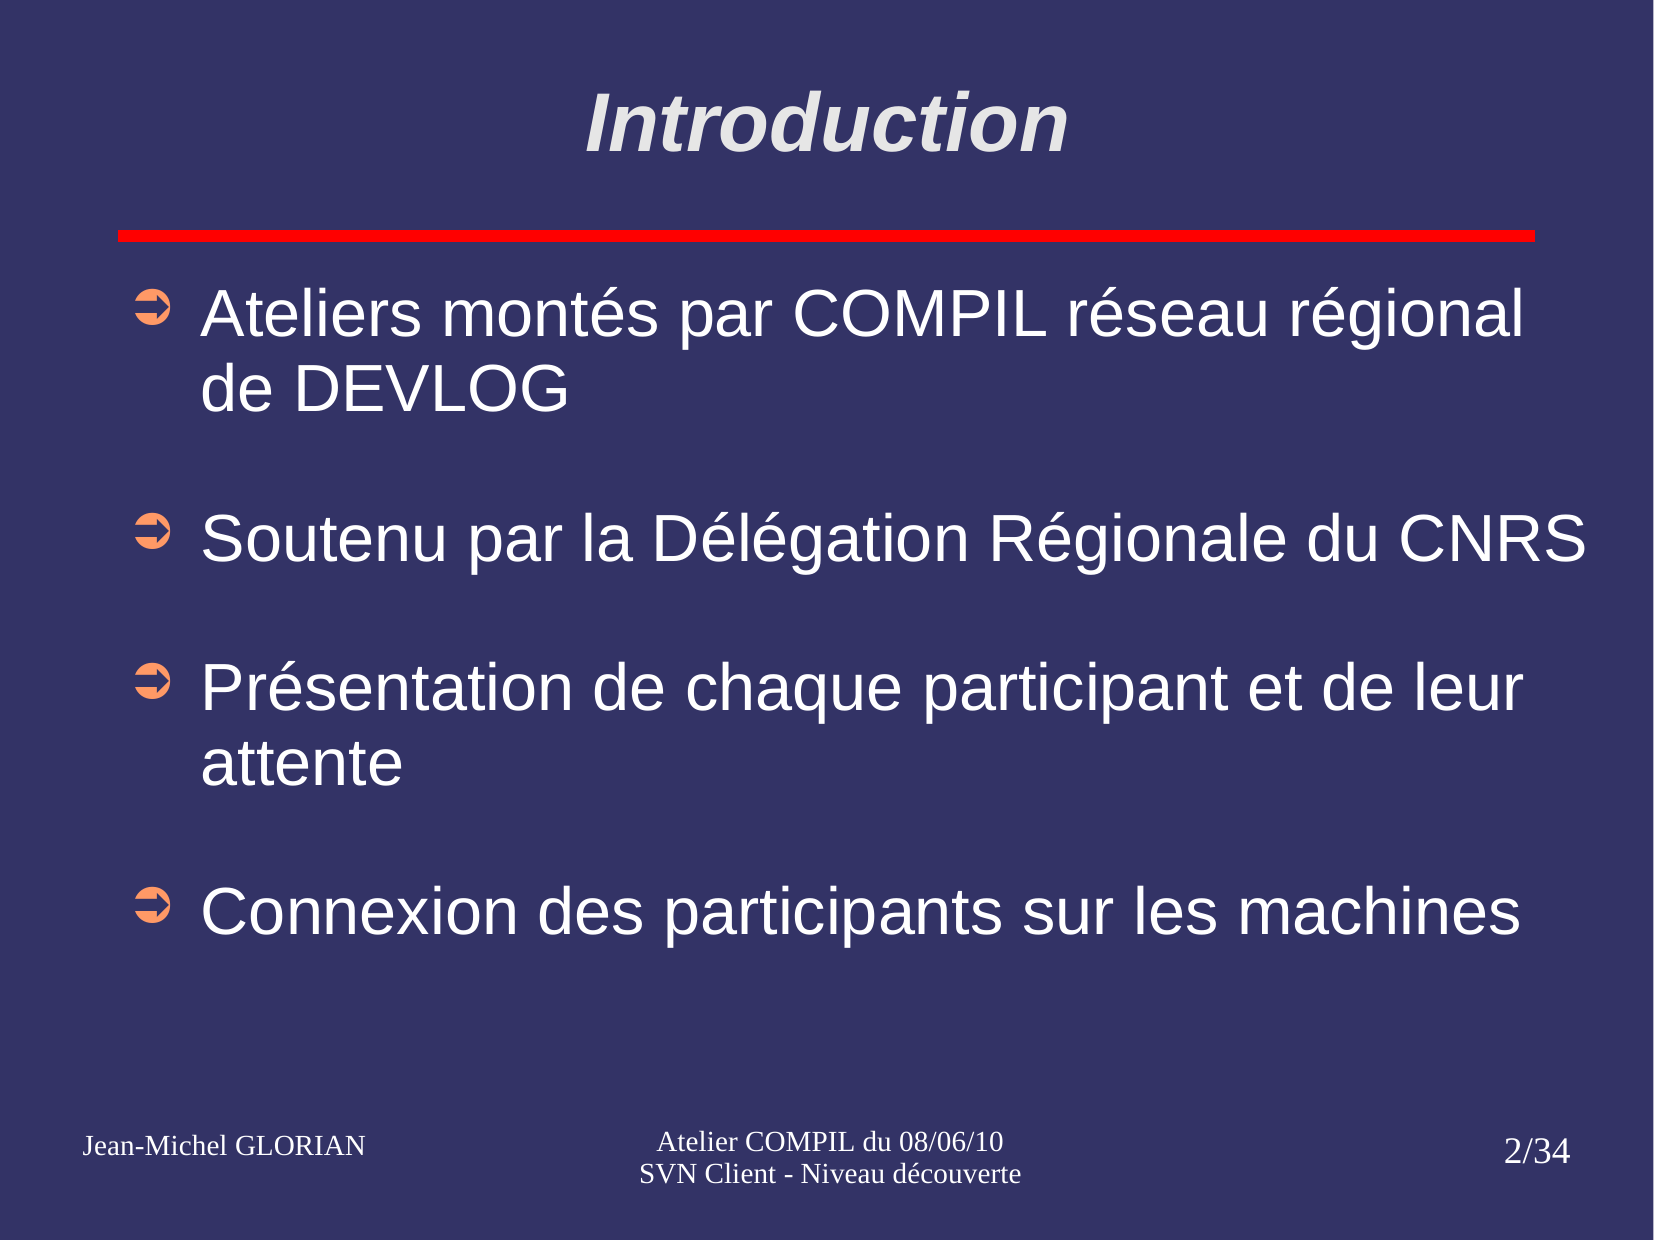

# Introduction
Ateliers montés par COMPIL réseau régional de DEVLOG
Soutenu par la Délégation Régionale du CNRS
Présentation de chaque participant et de leur attente
Connexion des participants sur les machines